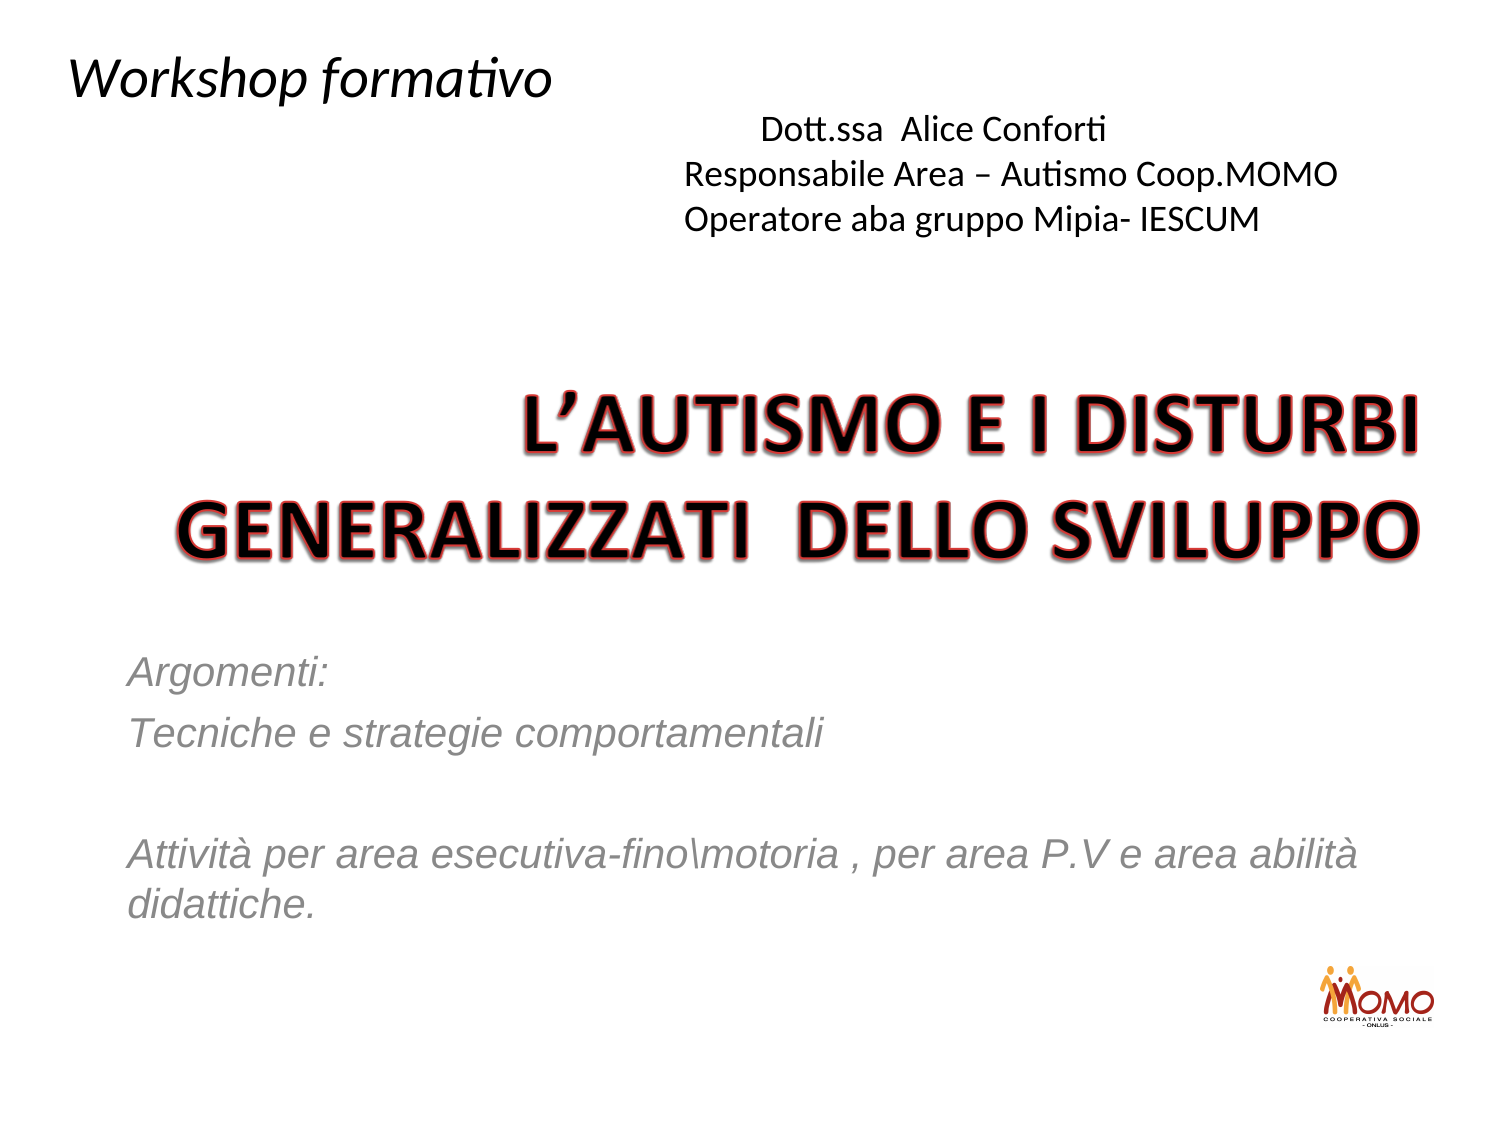

Workshop formativo
 Dott.ssa Alice Conforti
Responsabile Area – Autismo Coop.MOMO
Operatore aba gruppo Mipia- IESCUM
Argomenti:
Tecniche e strategie comportamentali
Attività per area esecutiva-fino\motoria , per area P.V e area abilità didattiche.